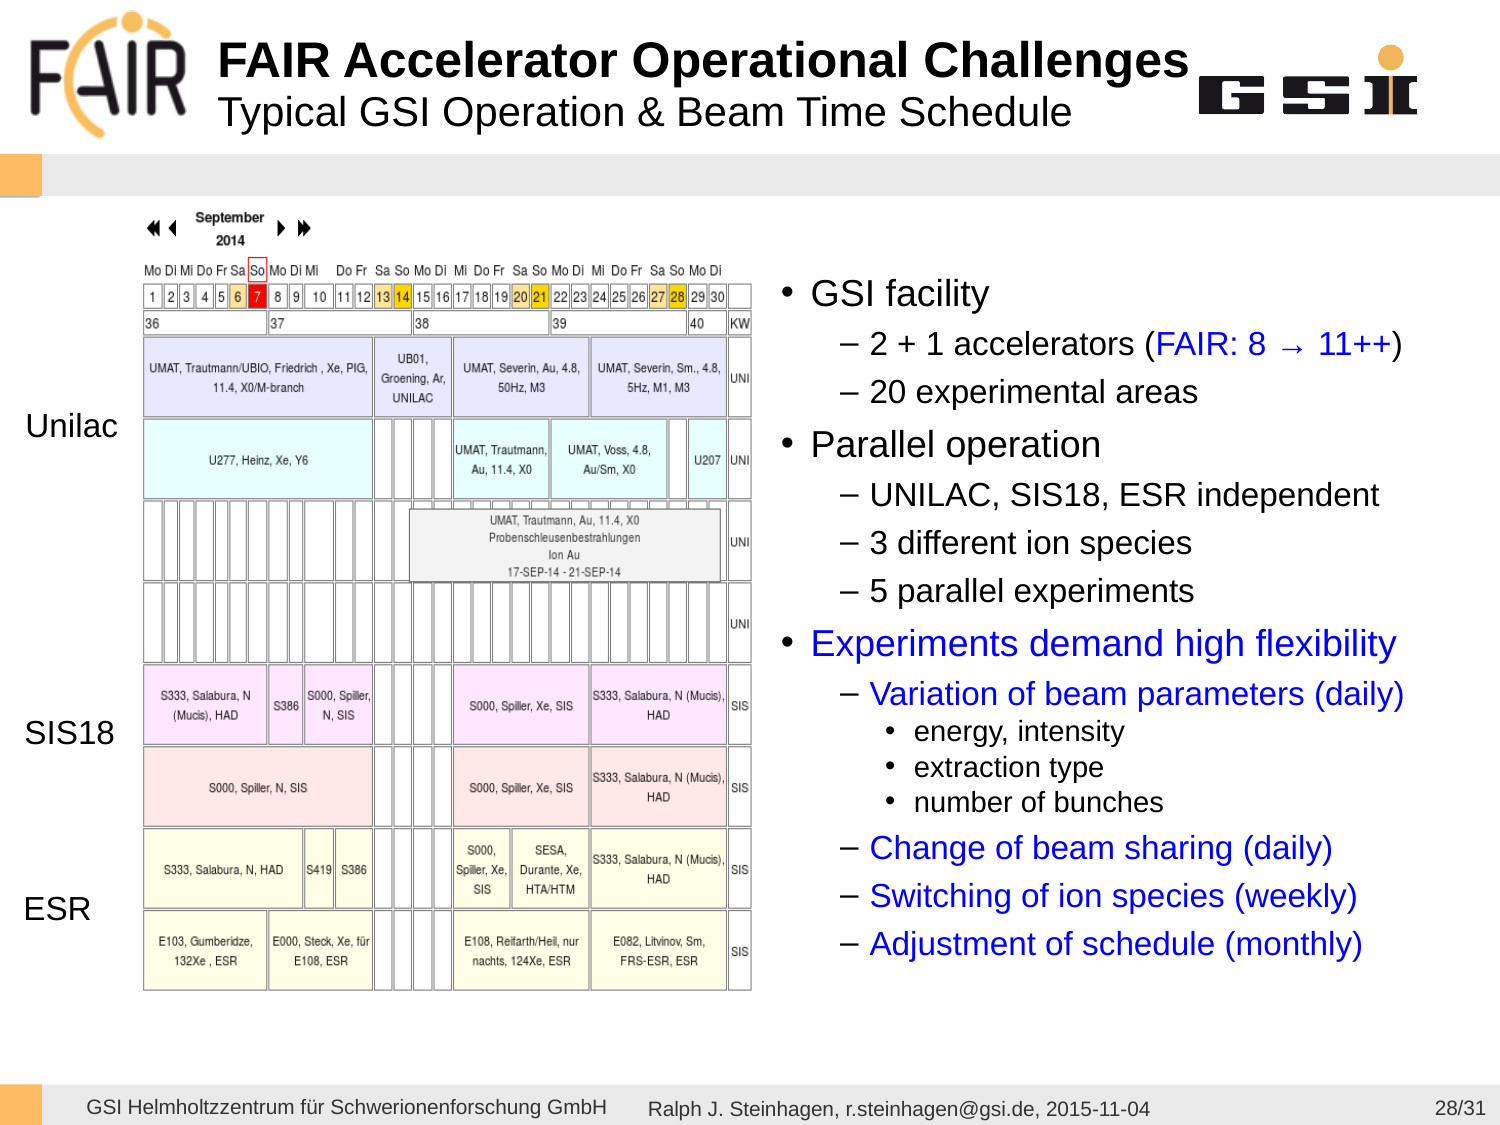

FAIR Accelerator Operational Challenges
Typical GSI Operation & Beam Time Schedule
# GSI facility
2 + 1 accelerators (FAIR: 8 → 11++)
20 experimental areas
Parallel operation
UNILAC, SIS18, ESR independent
3 different ion species
5 parallel experiments
Experiments demand high flexibility
Variation of beam parameters (daily)
energy, intensity
extraction type
number of bunches
Change of beam sharing (daily)
Switching of ion species (weekly)
Adjustment of schedule (monthly)
Unilac
SIS18
ESR